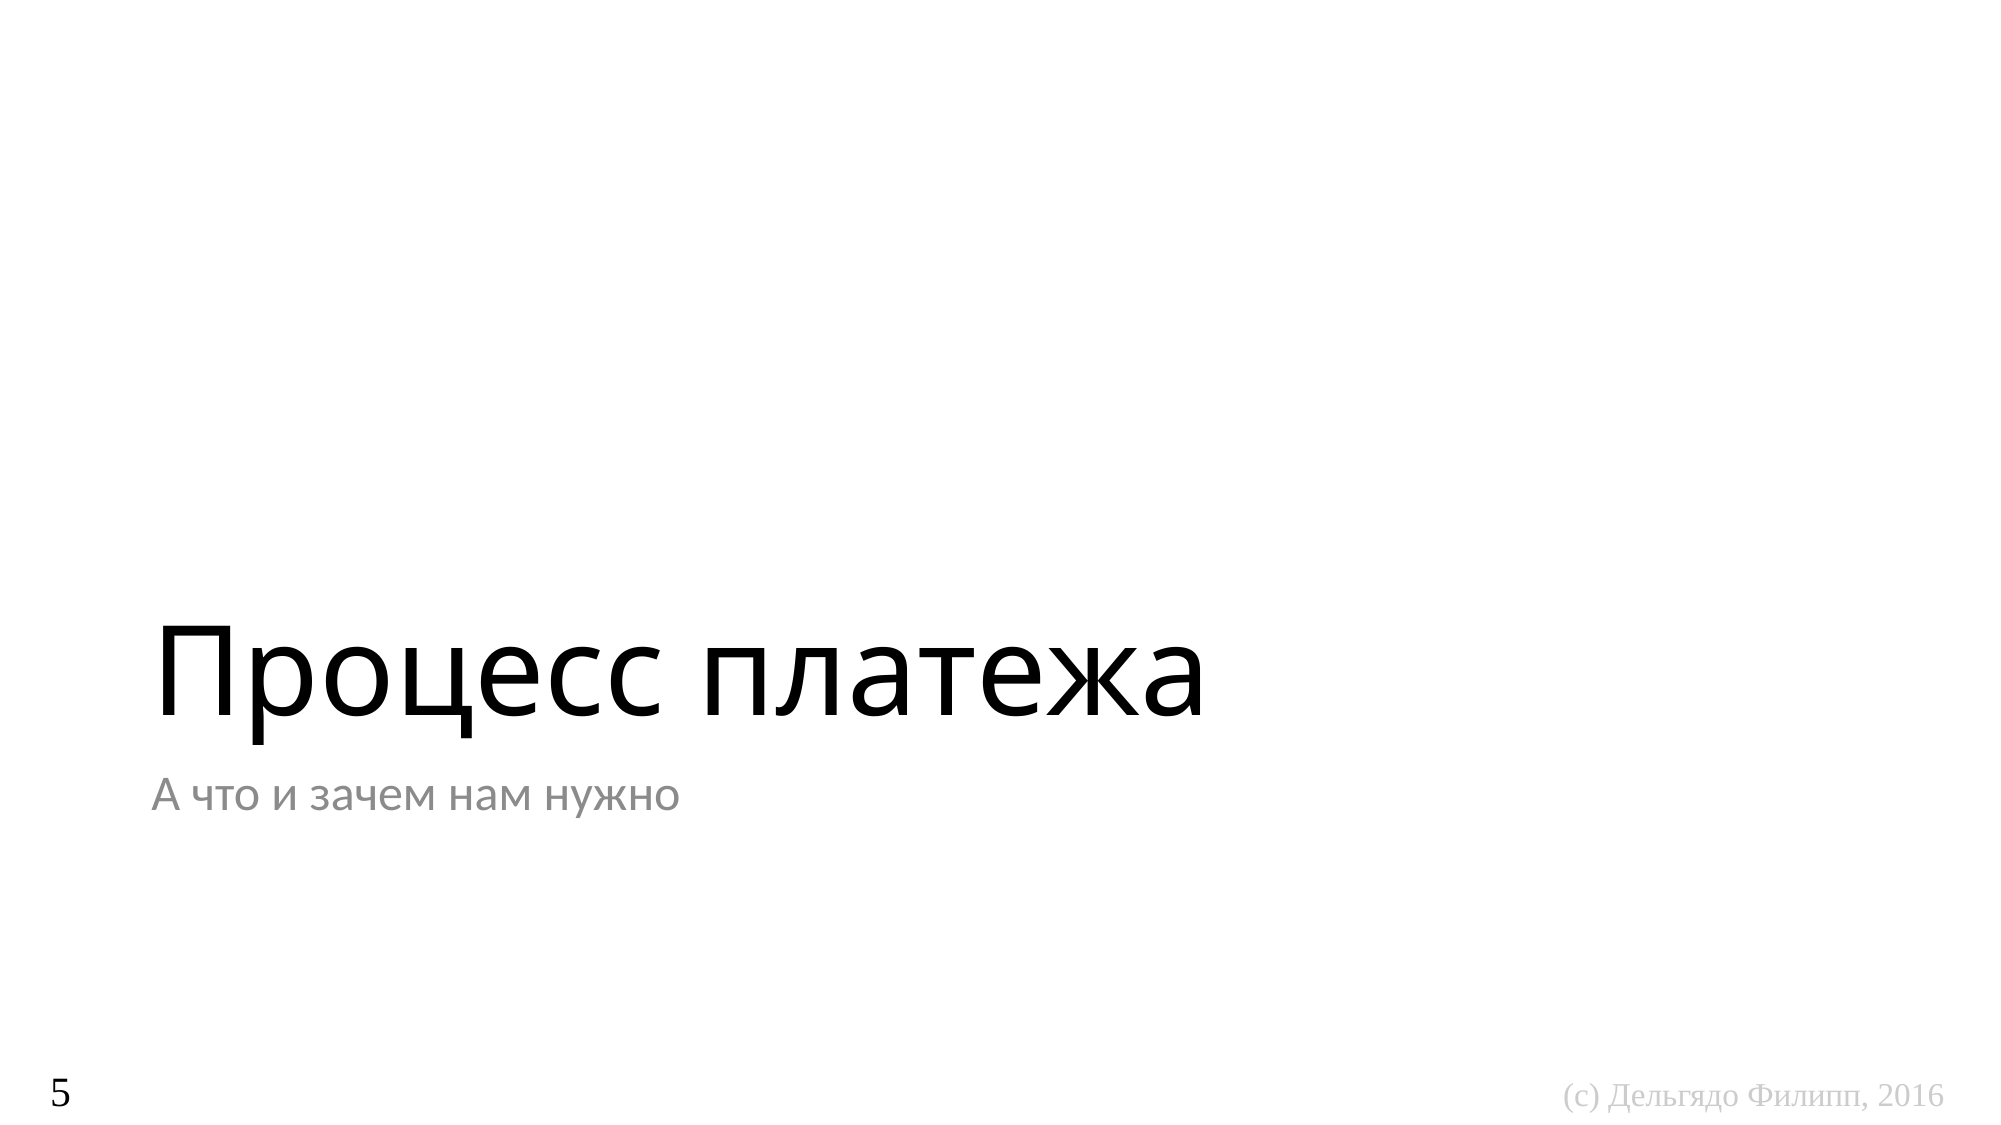

# Процесс платежа
А что и зачем нам нужно
5
(c) Дельгядо Филипп, 2016